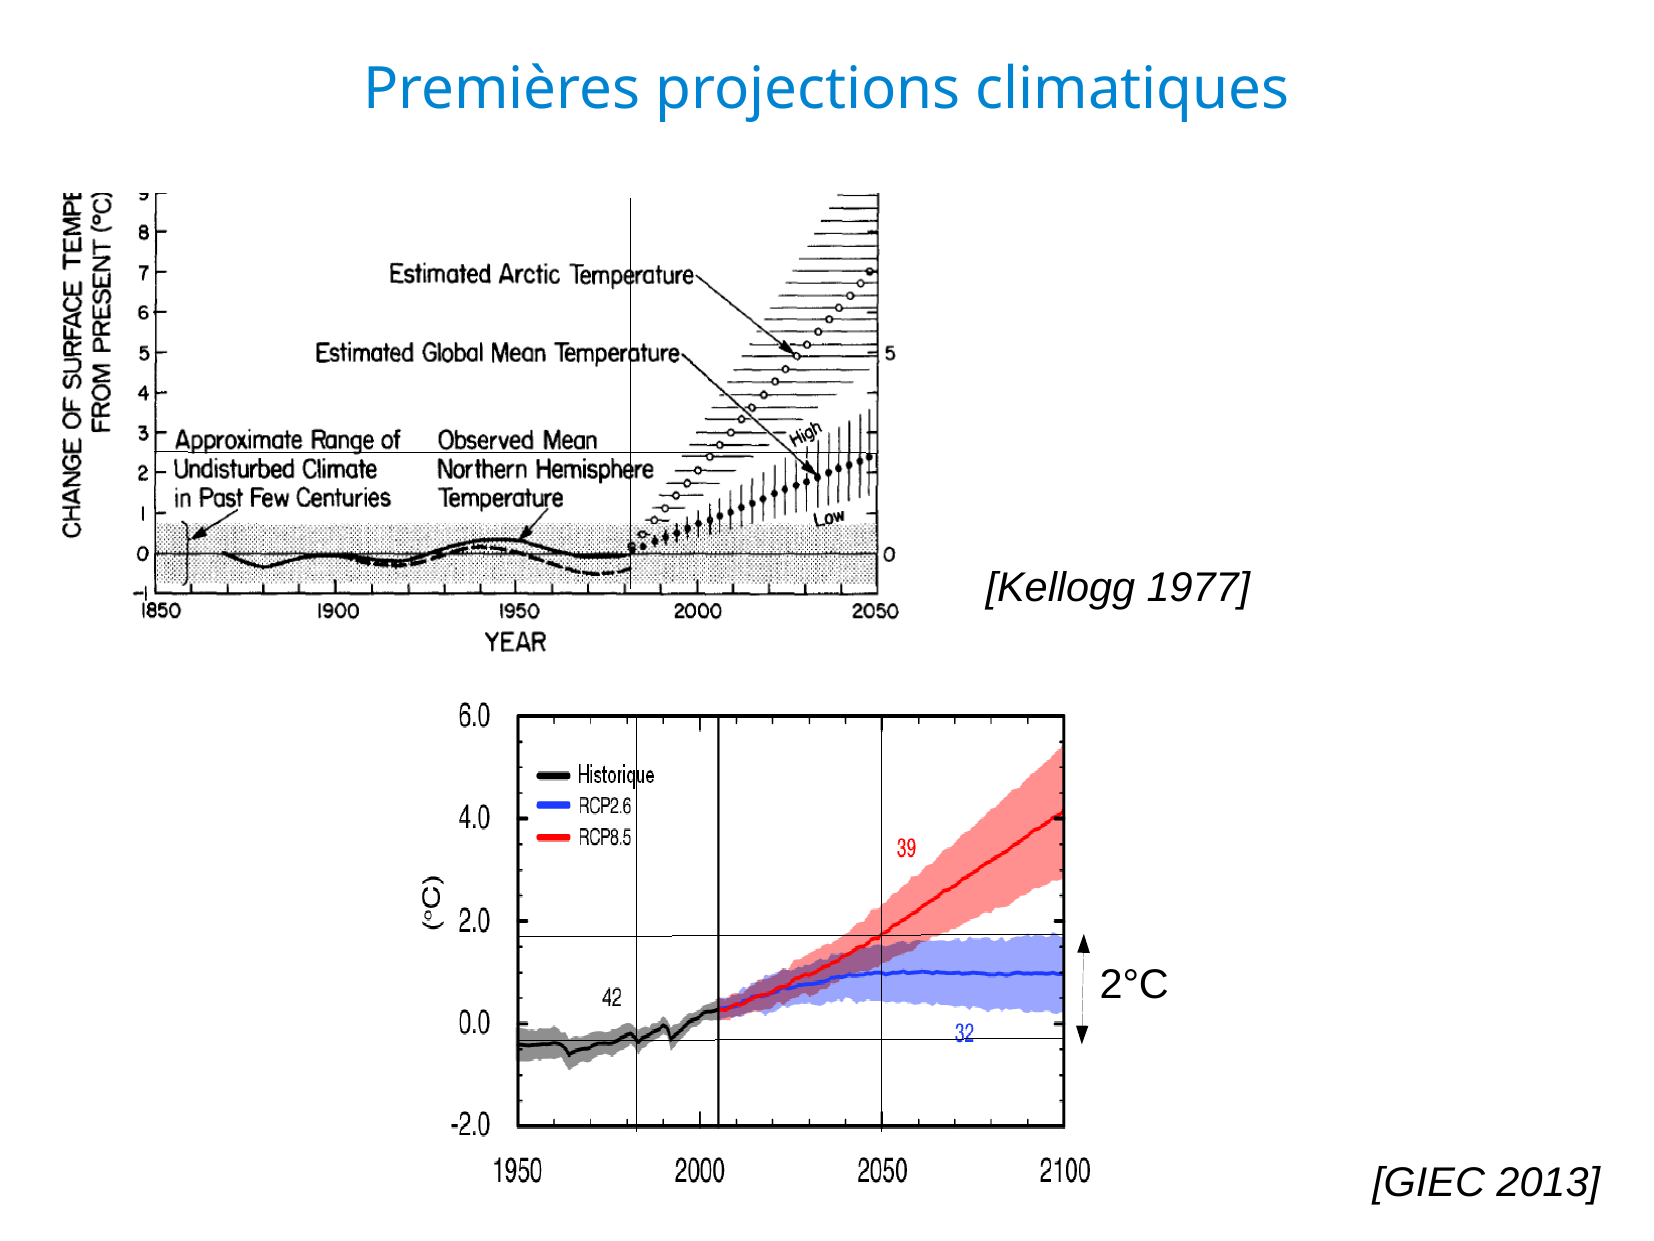

# Premières projections climatiques
[Kellogg 1977]
2°C
[GIEC 2013]